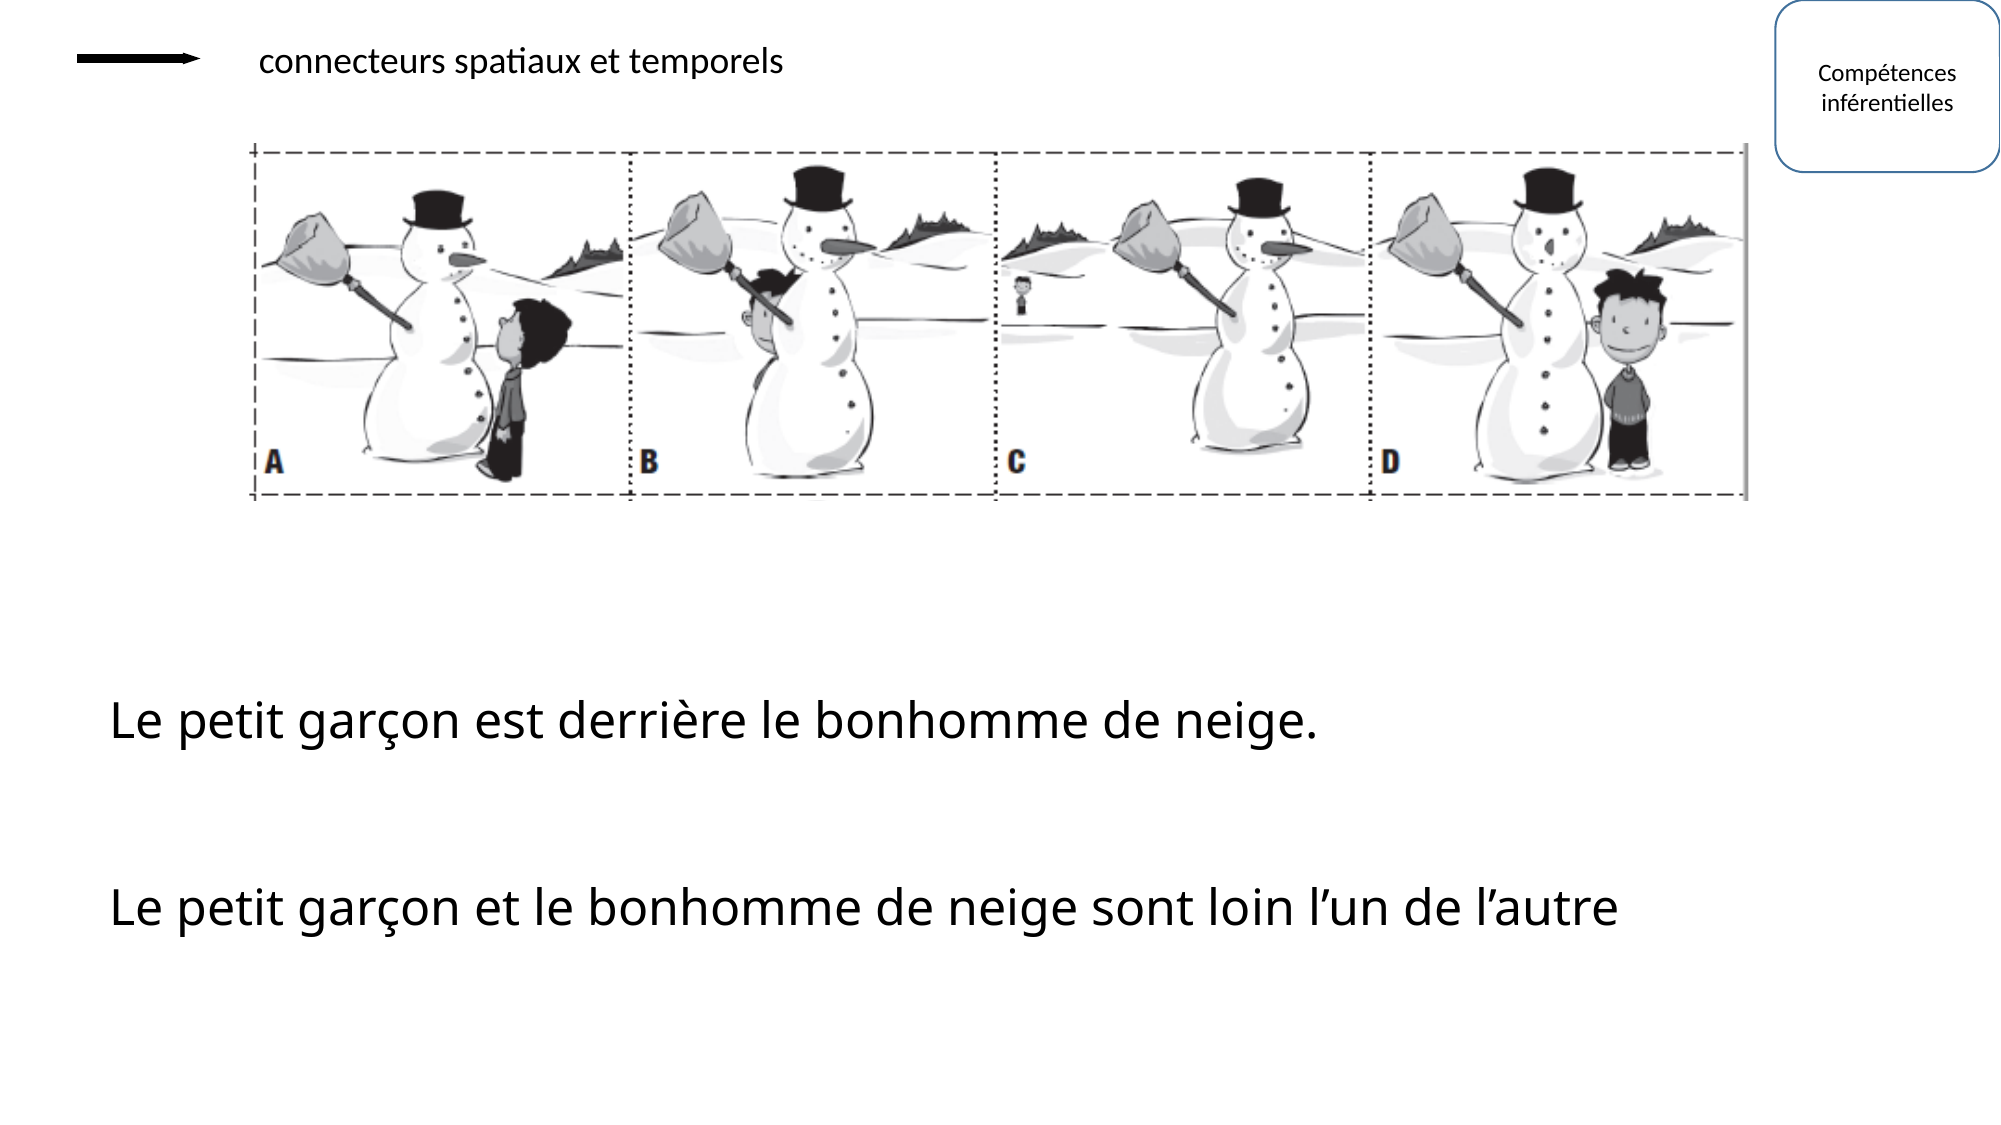

Compétences inférentielles
connecteurs spatiaux et temporels
Le petit garçon est derrière le bonhomme de neige.
Le petit garçon et le bonhomme de neige sont loin l’un de l’autre